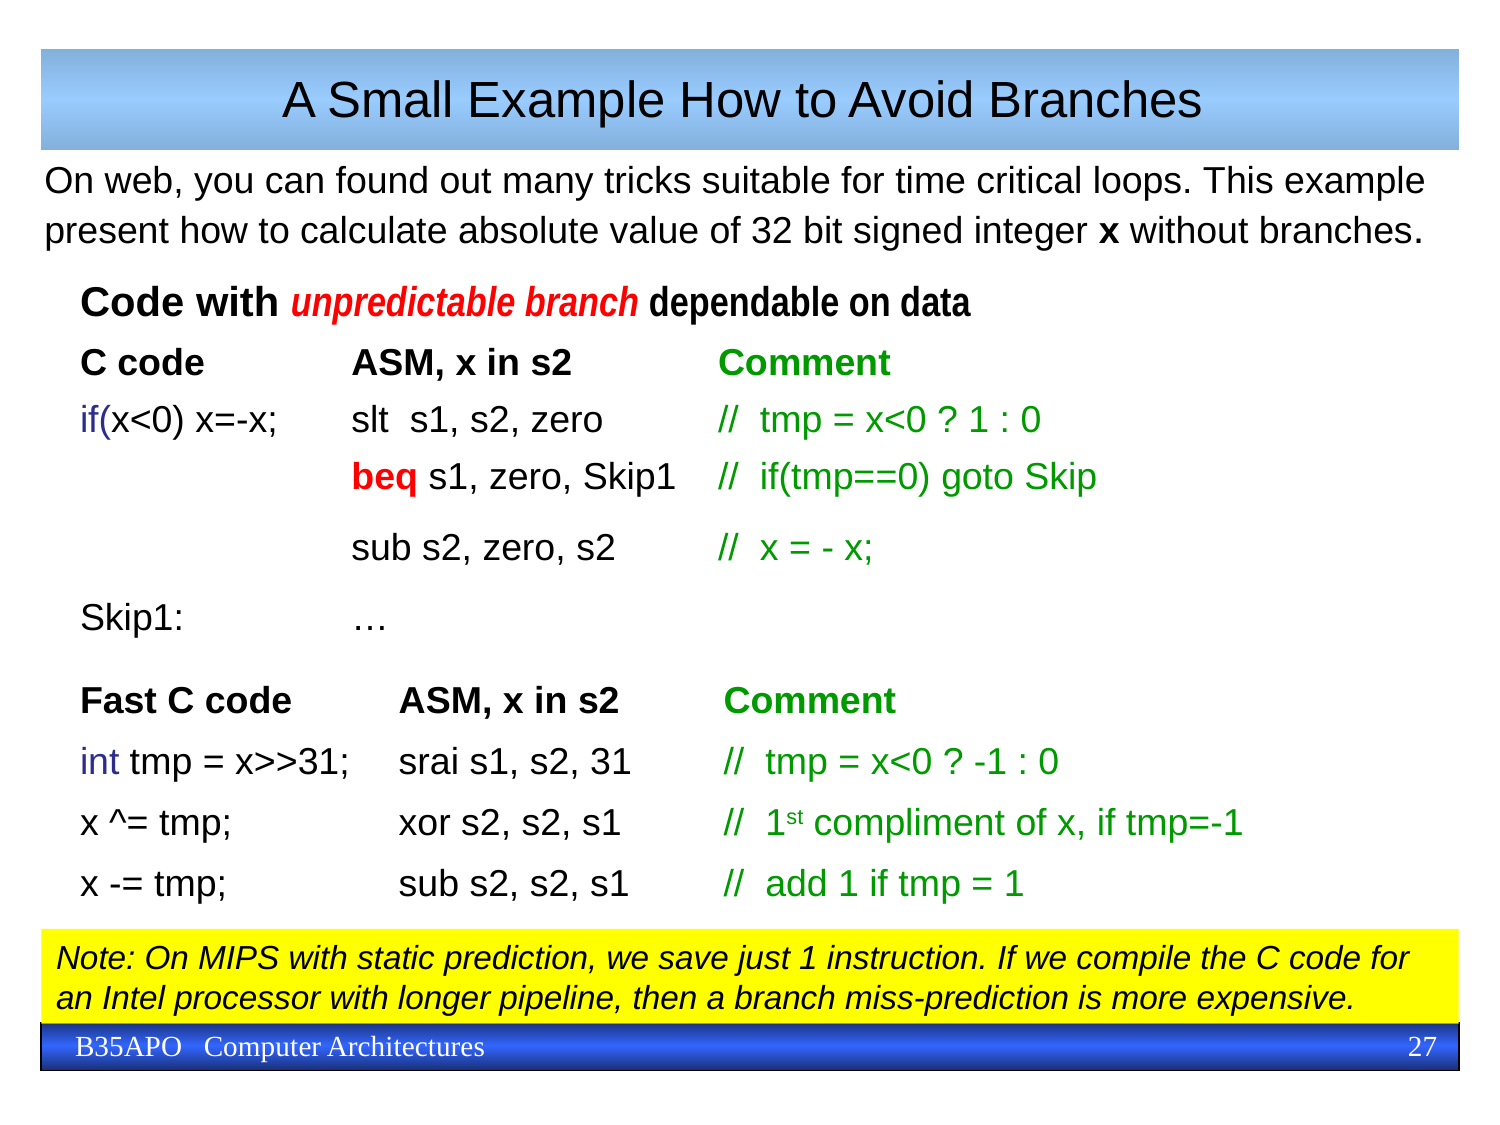

# A Small Example How to Avoid Branches
On web, you can found out many tricks suitable for time critical loops. This example present how to calculate absolute value of 32 bit signed integer x without branches.
| Code with unpredictable branch dependable on data | | |
| --- | --- | --- |
| C code | ASM, x in s2 | Comment |
| if(x<0) x=-x; | slt s1, s2, zero | // tmp = x<0 ? 1 : 0 |
| | beq s1, zero, Skip1 | // if(tmp==0) goto Skip |
| | sub s2, zero, s2 | // x = - x; |
| Skip1: | … | |
| Fast C code | ASM, x in s2 | Comment |
| --- | --- | --- |
| int tmp = x>>31; | srai s1, s2, 31 | // tmp = x<0 ? -1 : 0 |
| x ^= tmp; | xor s2, s2, s1 | // 1st compliment of x, if tmp=-1 |
| x -= tmp; | sub s2, s2, s1 | // add 1 if tmp = 1 |
Note: On MIPS with static prediction, we save just 1 instruction. If we compile the C code for an Intel processor with longer pipeline, then a branch miss-prediction is more expensive.
B35APO Computer Architectures
27